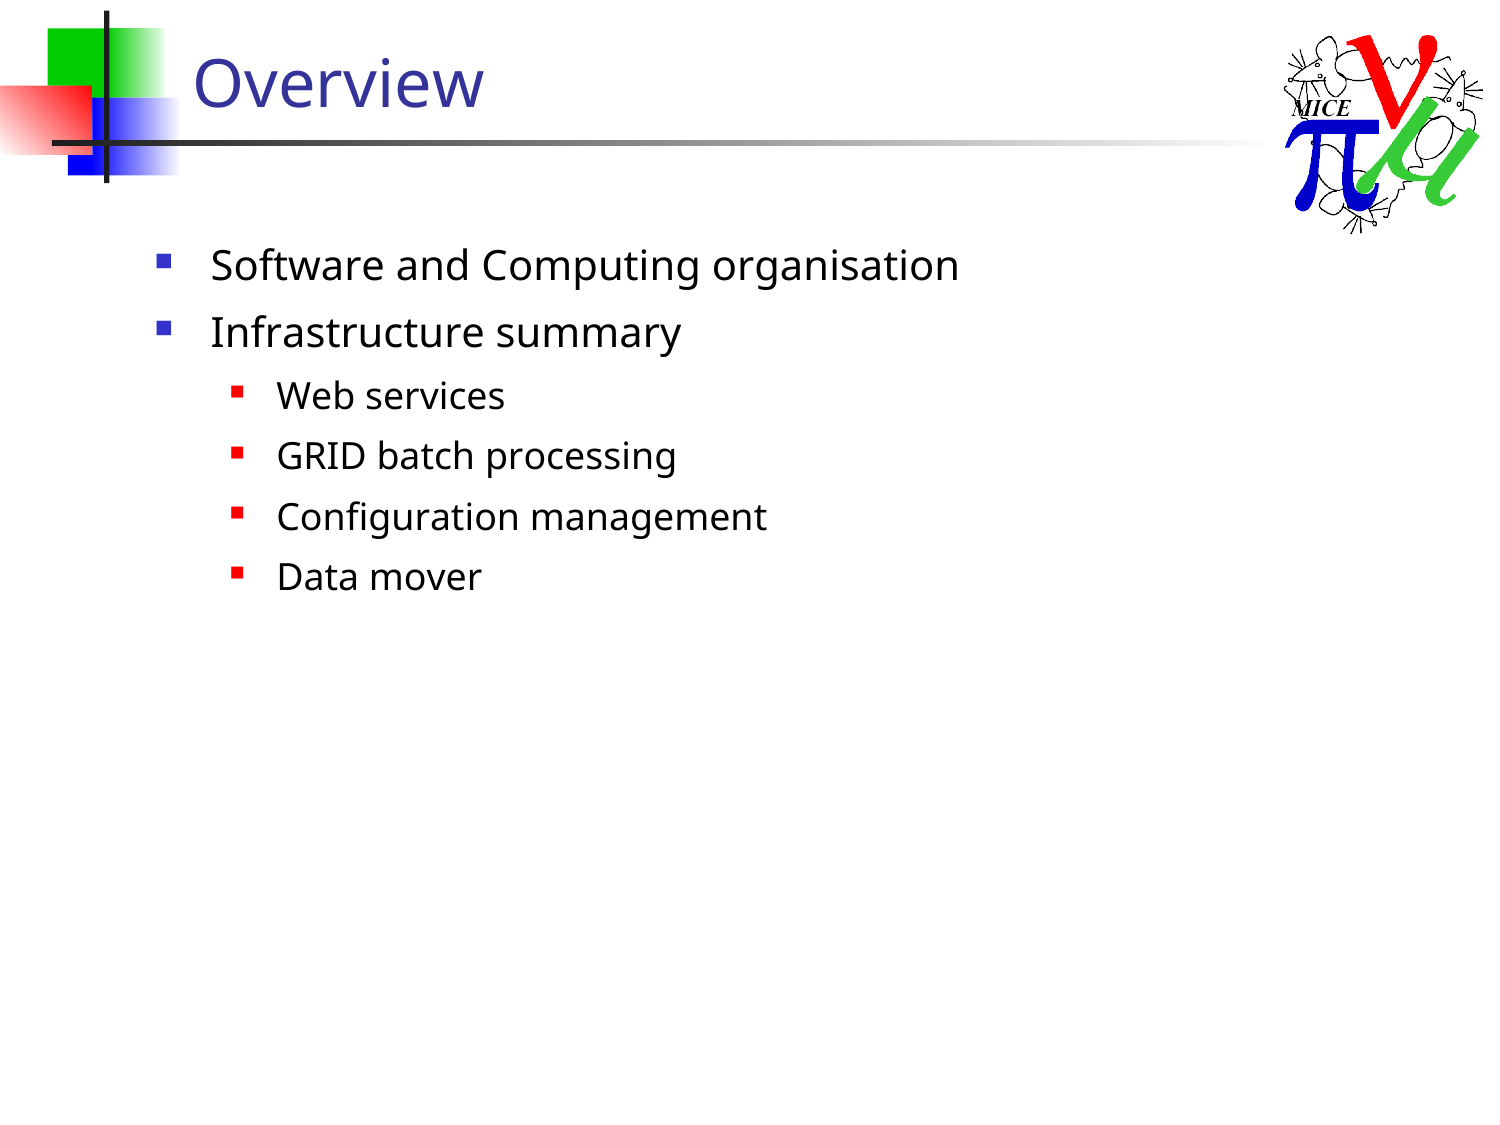

# Overview
Software and Computing organisation
Infrastructure summary
Web services
GRID batch processing
Configuration management
Data mover